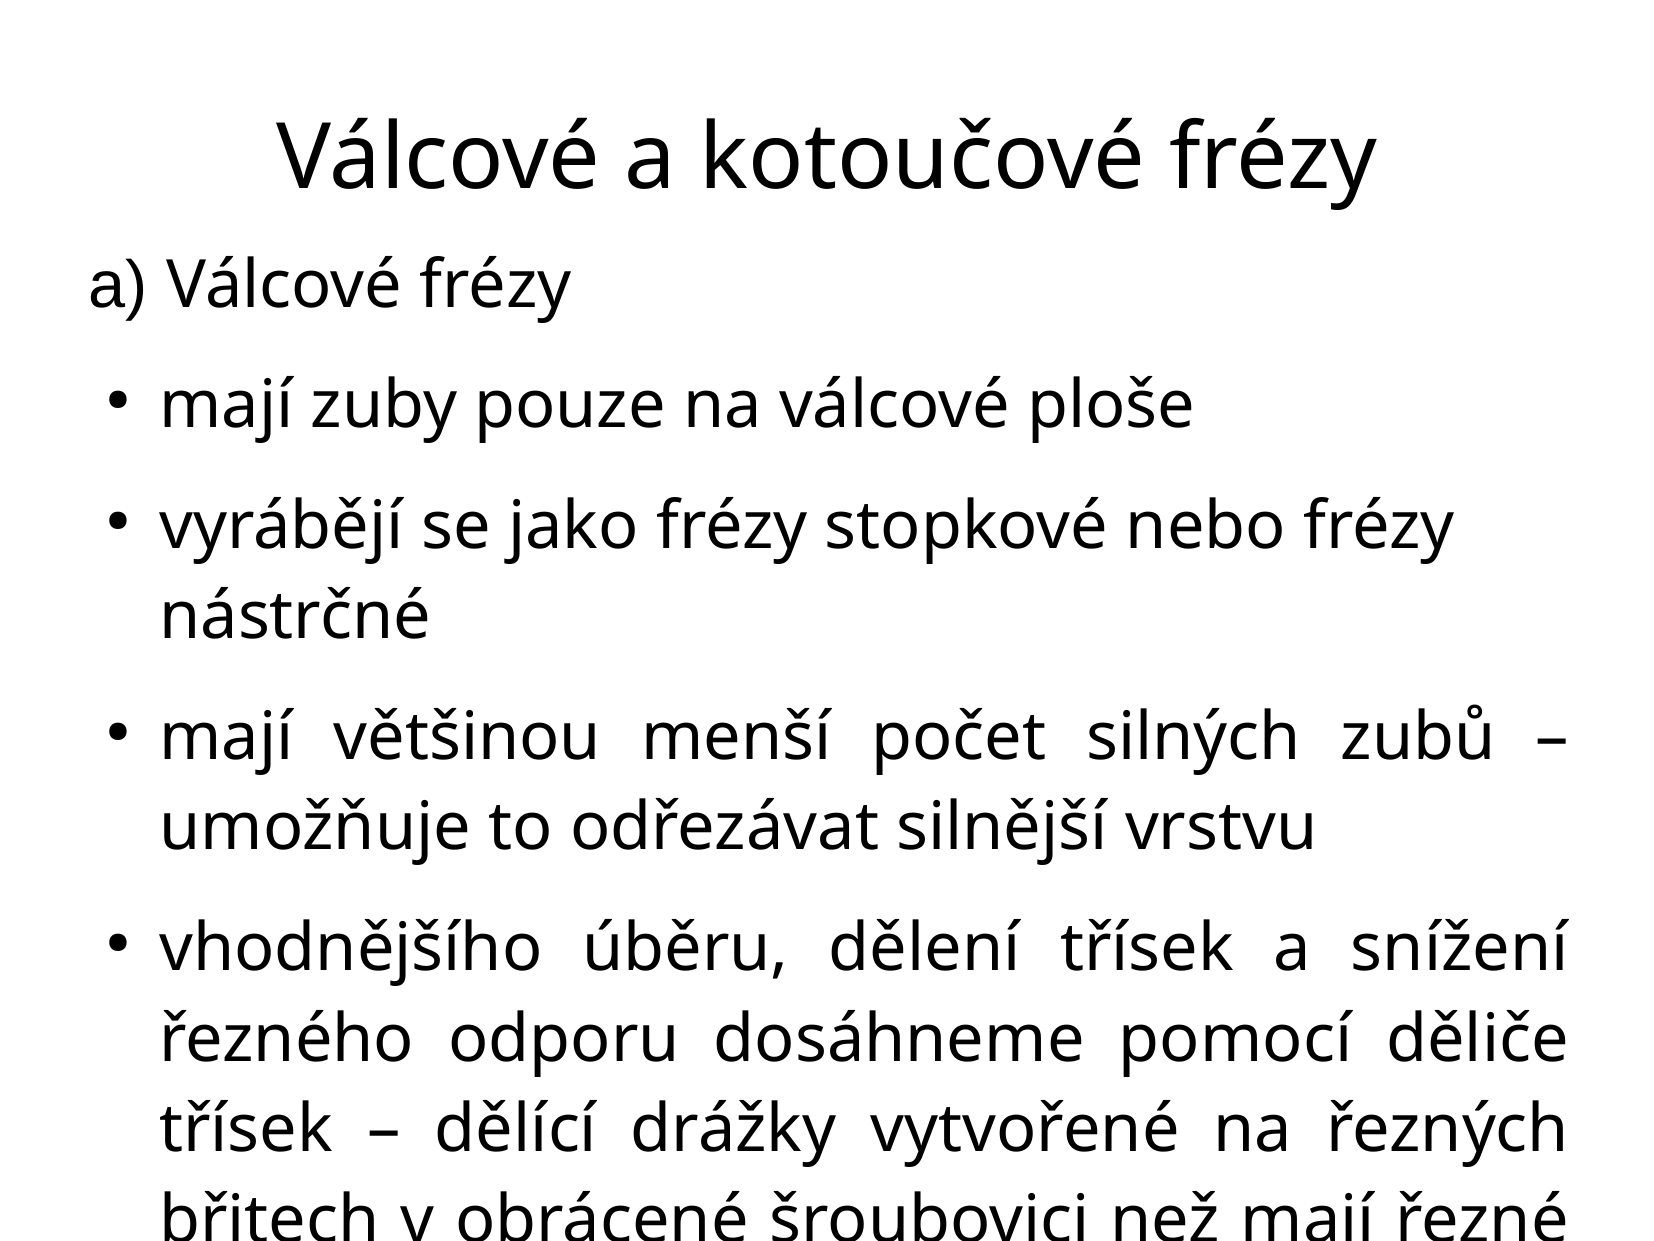

# Válcové a kotoučové frézy
a) Válcové frézy
mají zuby pouze na válcové ploše
vyrábějí se jako frézy stopkové nebo frézy nástrčné
mají většinou menší počet silných zubů – umožňuje to odřezávat silnější vrstvu
vhodnějšího úběru, dělení třísek a snížení řezného odporu dosáhneme pomocí děliče třísek – dělící drážky vytvořené na řezných břitech v obrácené šroubovici než mají řezné břity – hrubování s horší kvalitou povrchu